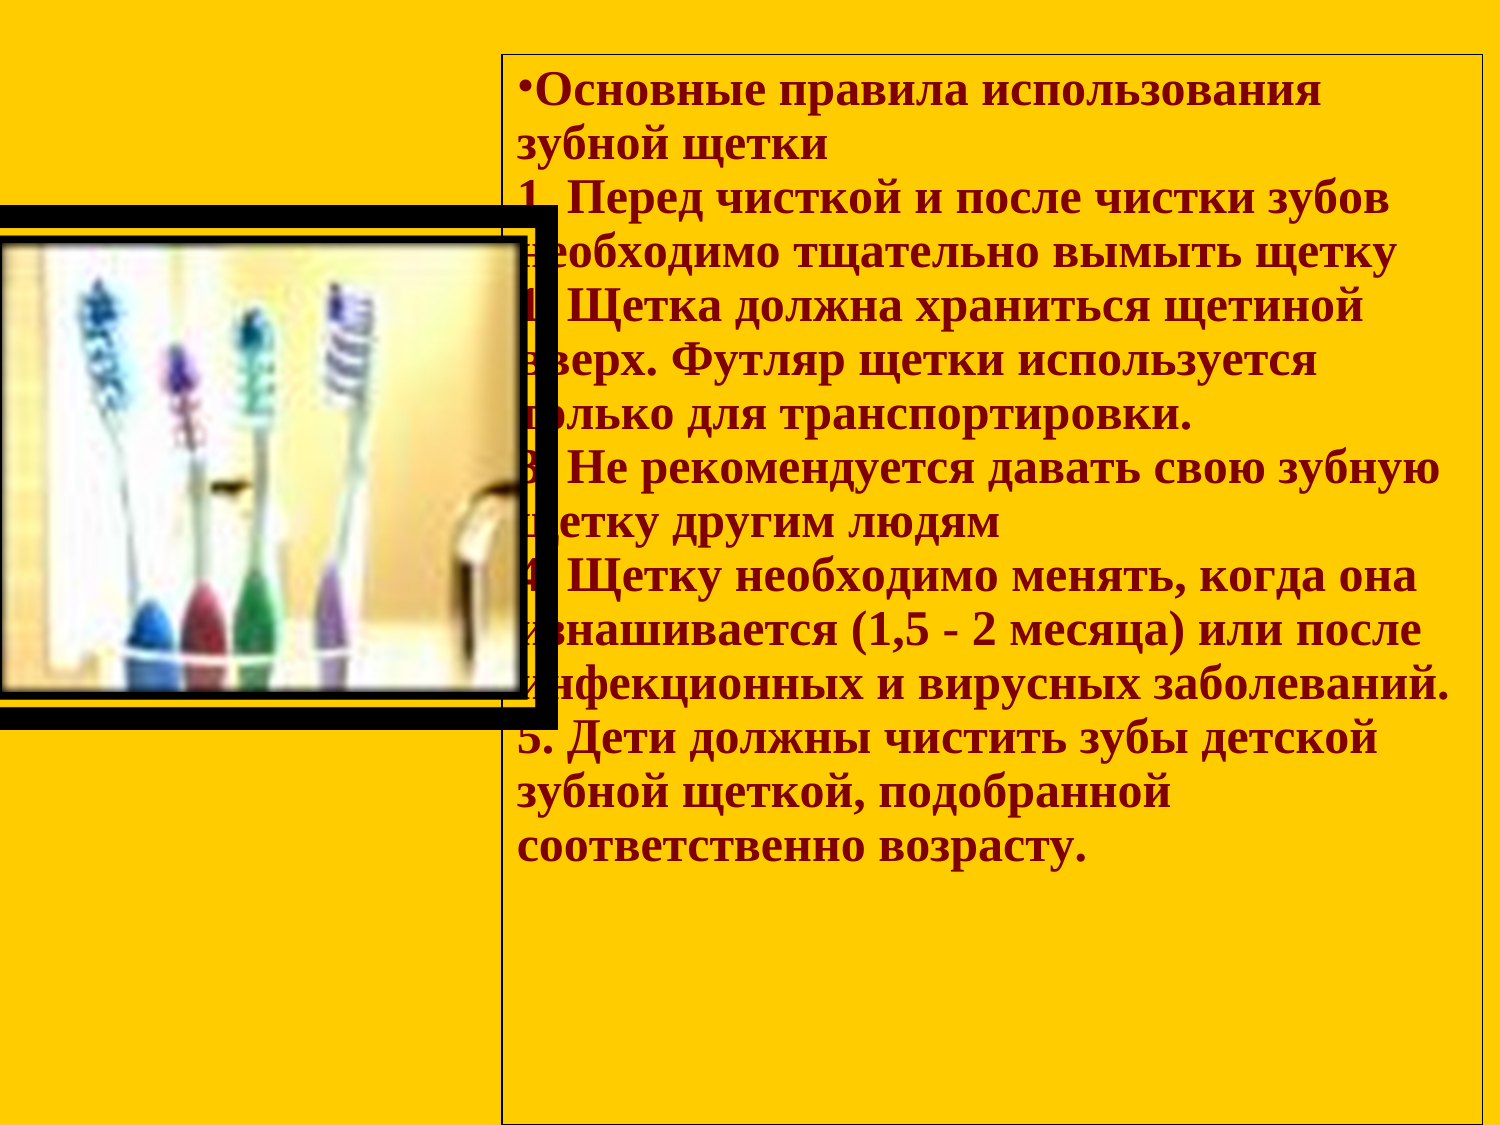

# Основные правила использования зубной щетки 1. Перед чисткой и после чистки зубов необходимо тщательно вымыть щетку 1. Щетка должна храниться щетиной вверх. Футляр щетки используется только для транспортировки. 3. Не рекомендуется давать свою зубную щетку другим людям 4. Щетку необходимо менять, когда она изнашивается (1,5 - 2 месяца) или после инфекционных и вирусных заболеваний. 5. Дети должны чистить зубы детской зубной щеткой, подобранной соответственно возрасту.